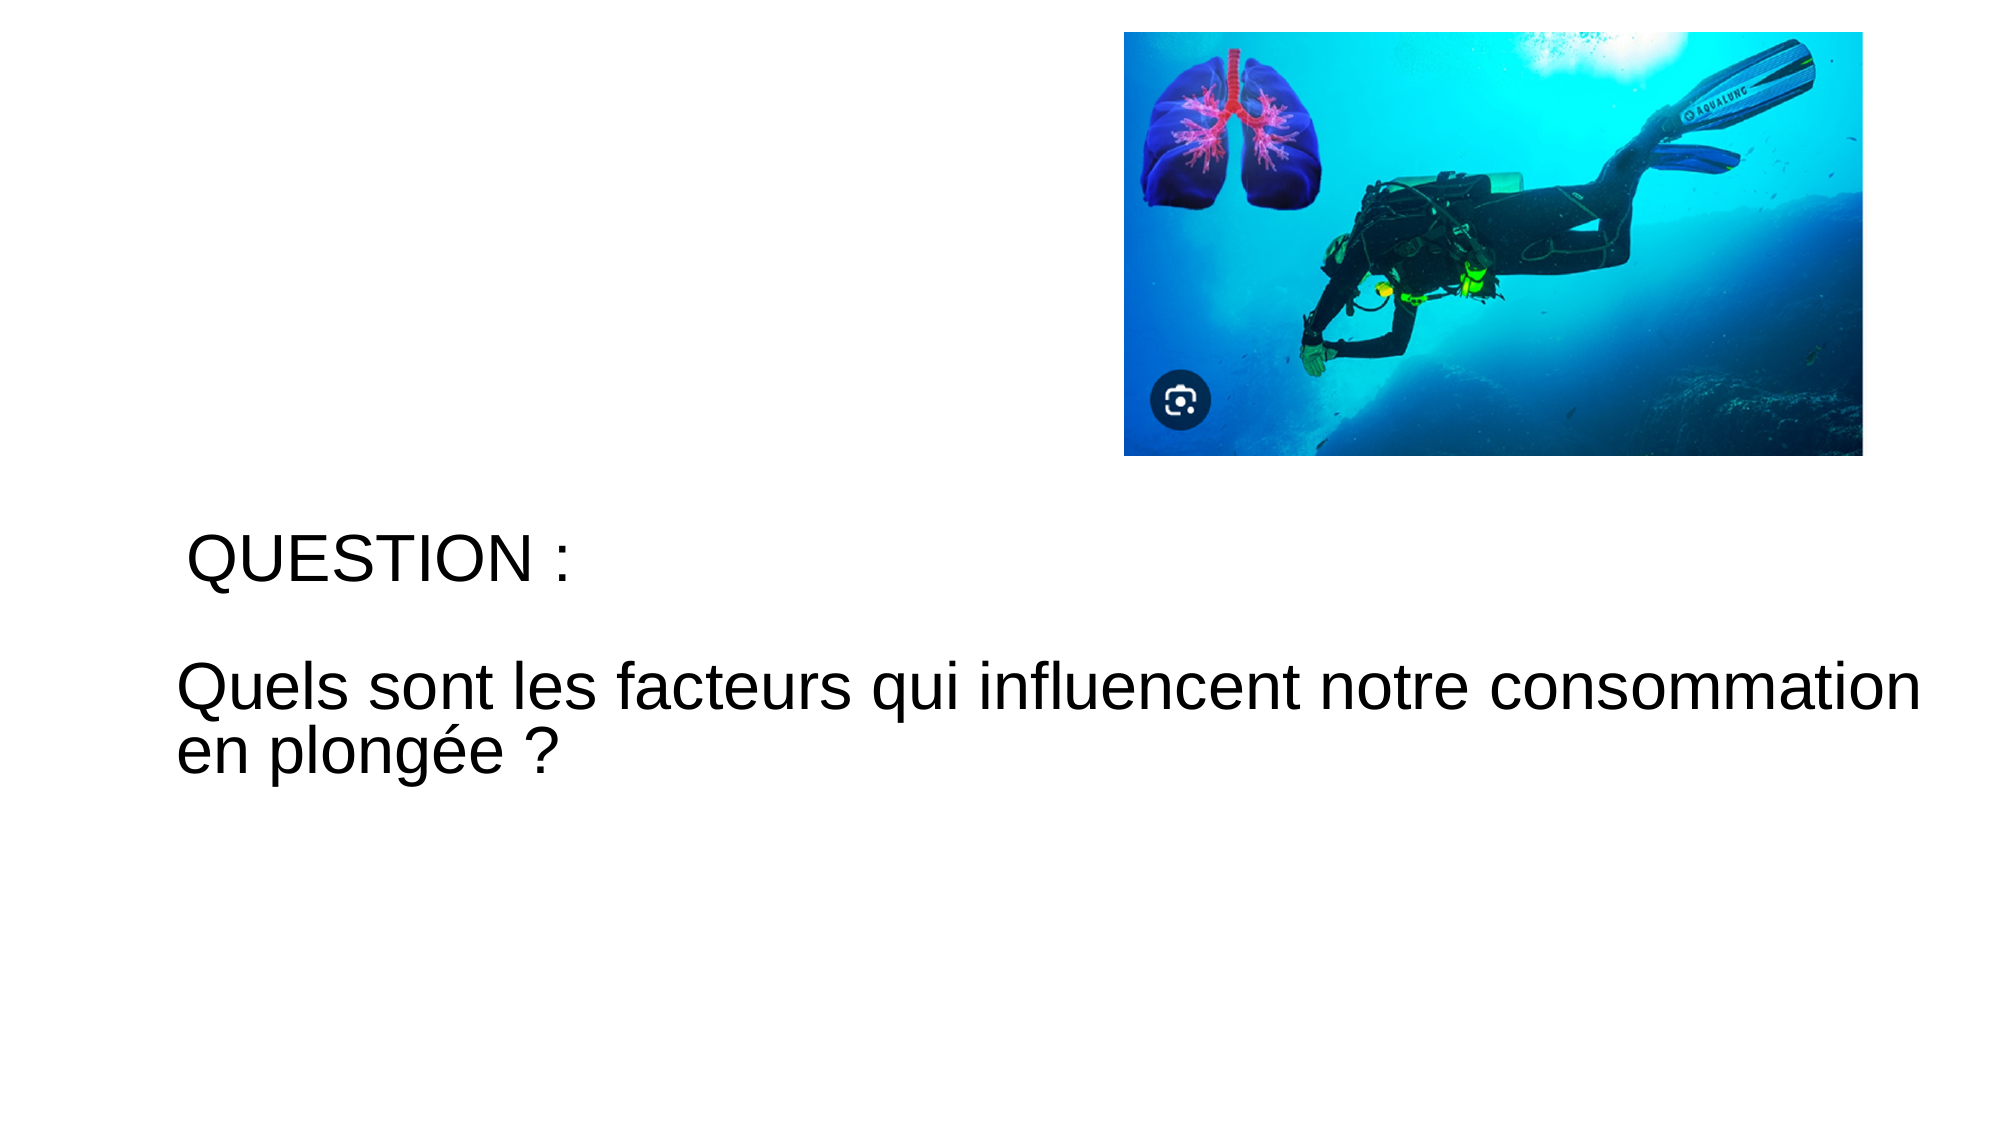

QUESTION :
Quels sont les facteurs qui influencent notre consommation en plongée ?